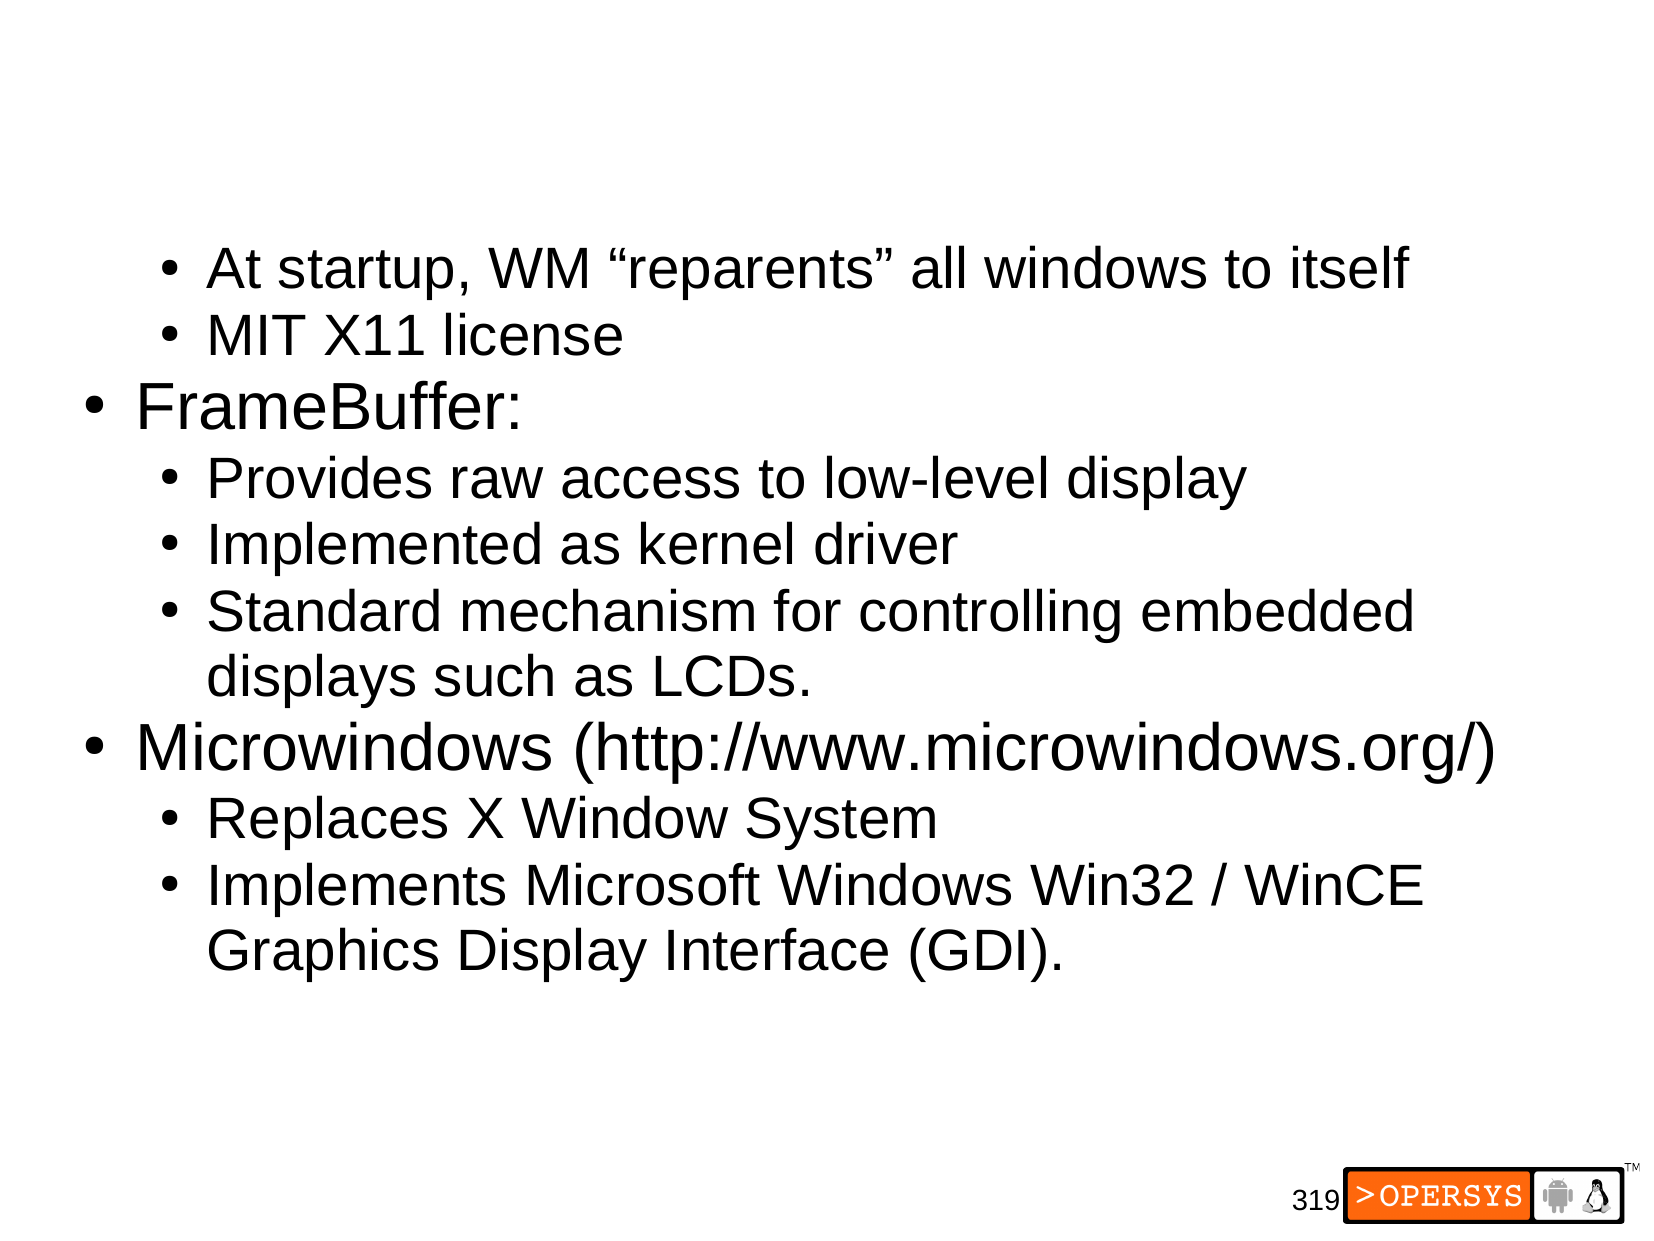

# At startup, WM “reparents” all windows to itself
MIT X11 license
FrameBuffer:
Provides raw access to low-level display
Implemented as kernel driver
Standard mechanism for controlling embedded displays such as LCDs.
Microwindows (http://www.microwindows.org/)
Replaces X Window System
Implements Microsoft Windows Win32 / WinCE Graphics Display Interface (GDI).